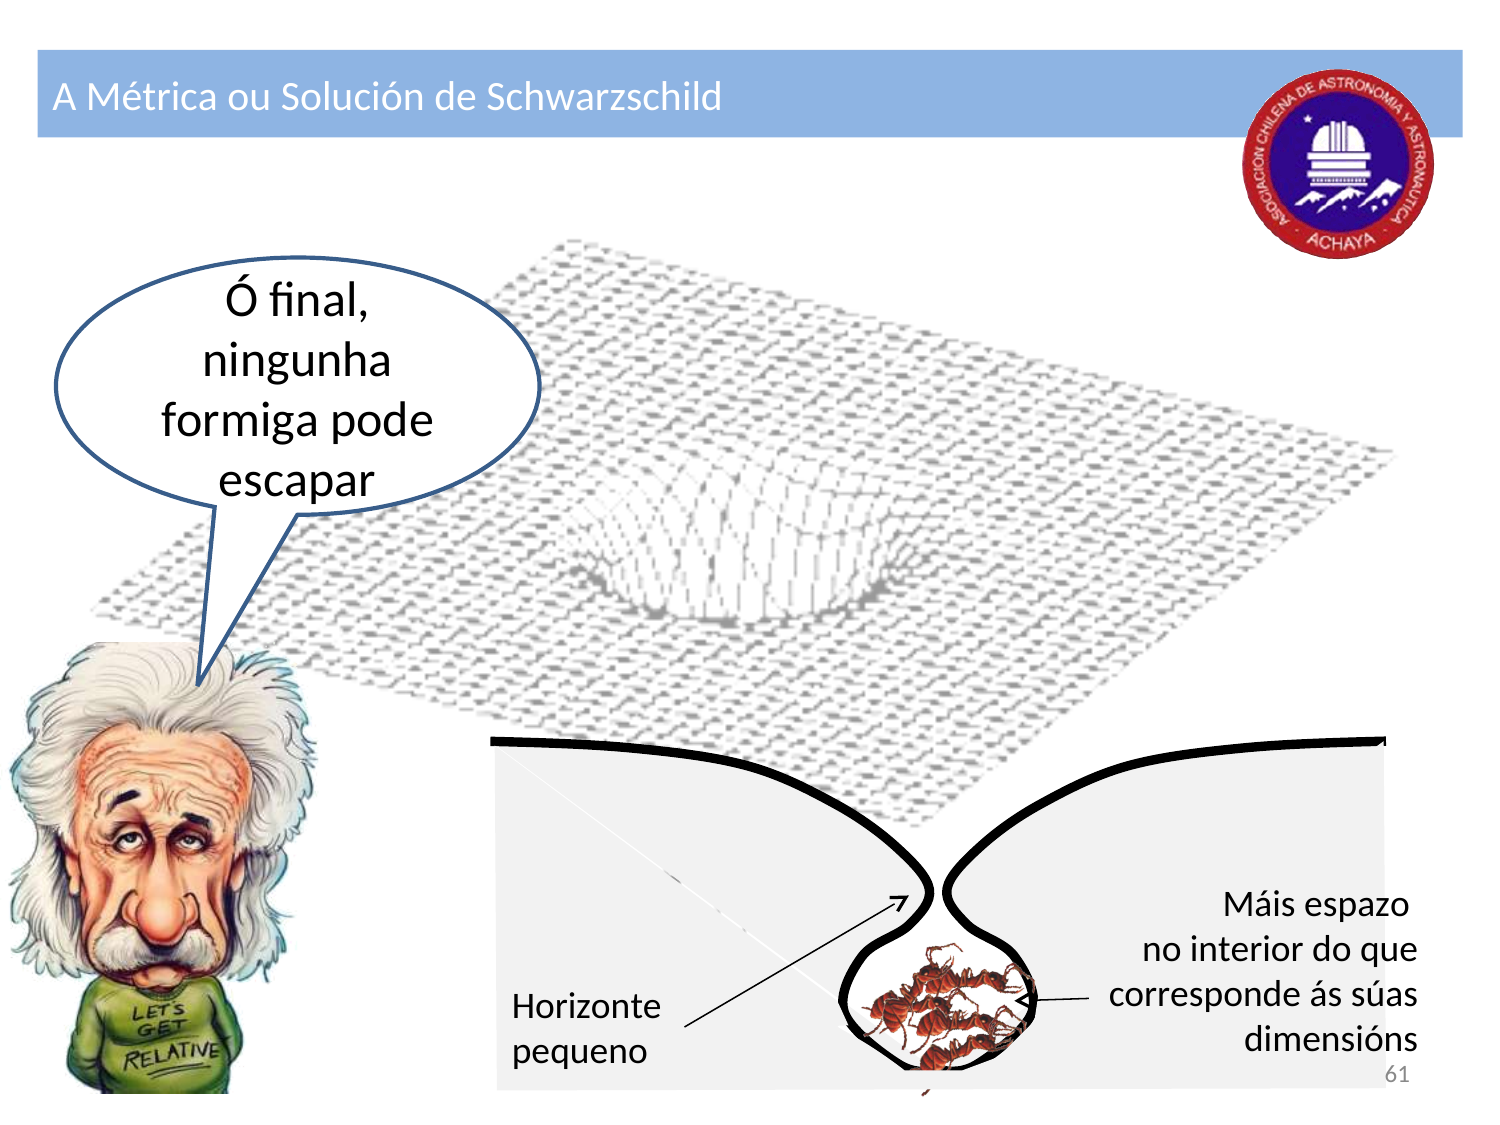

A Métrica ou Solución de Schwarzschild
Ó final, ningunha formiga pode escapar
Máis espazo
no interior do que corresponde ás súas dimensións
Horizonte pequeno